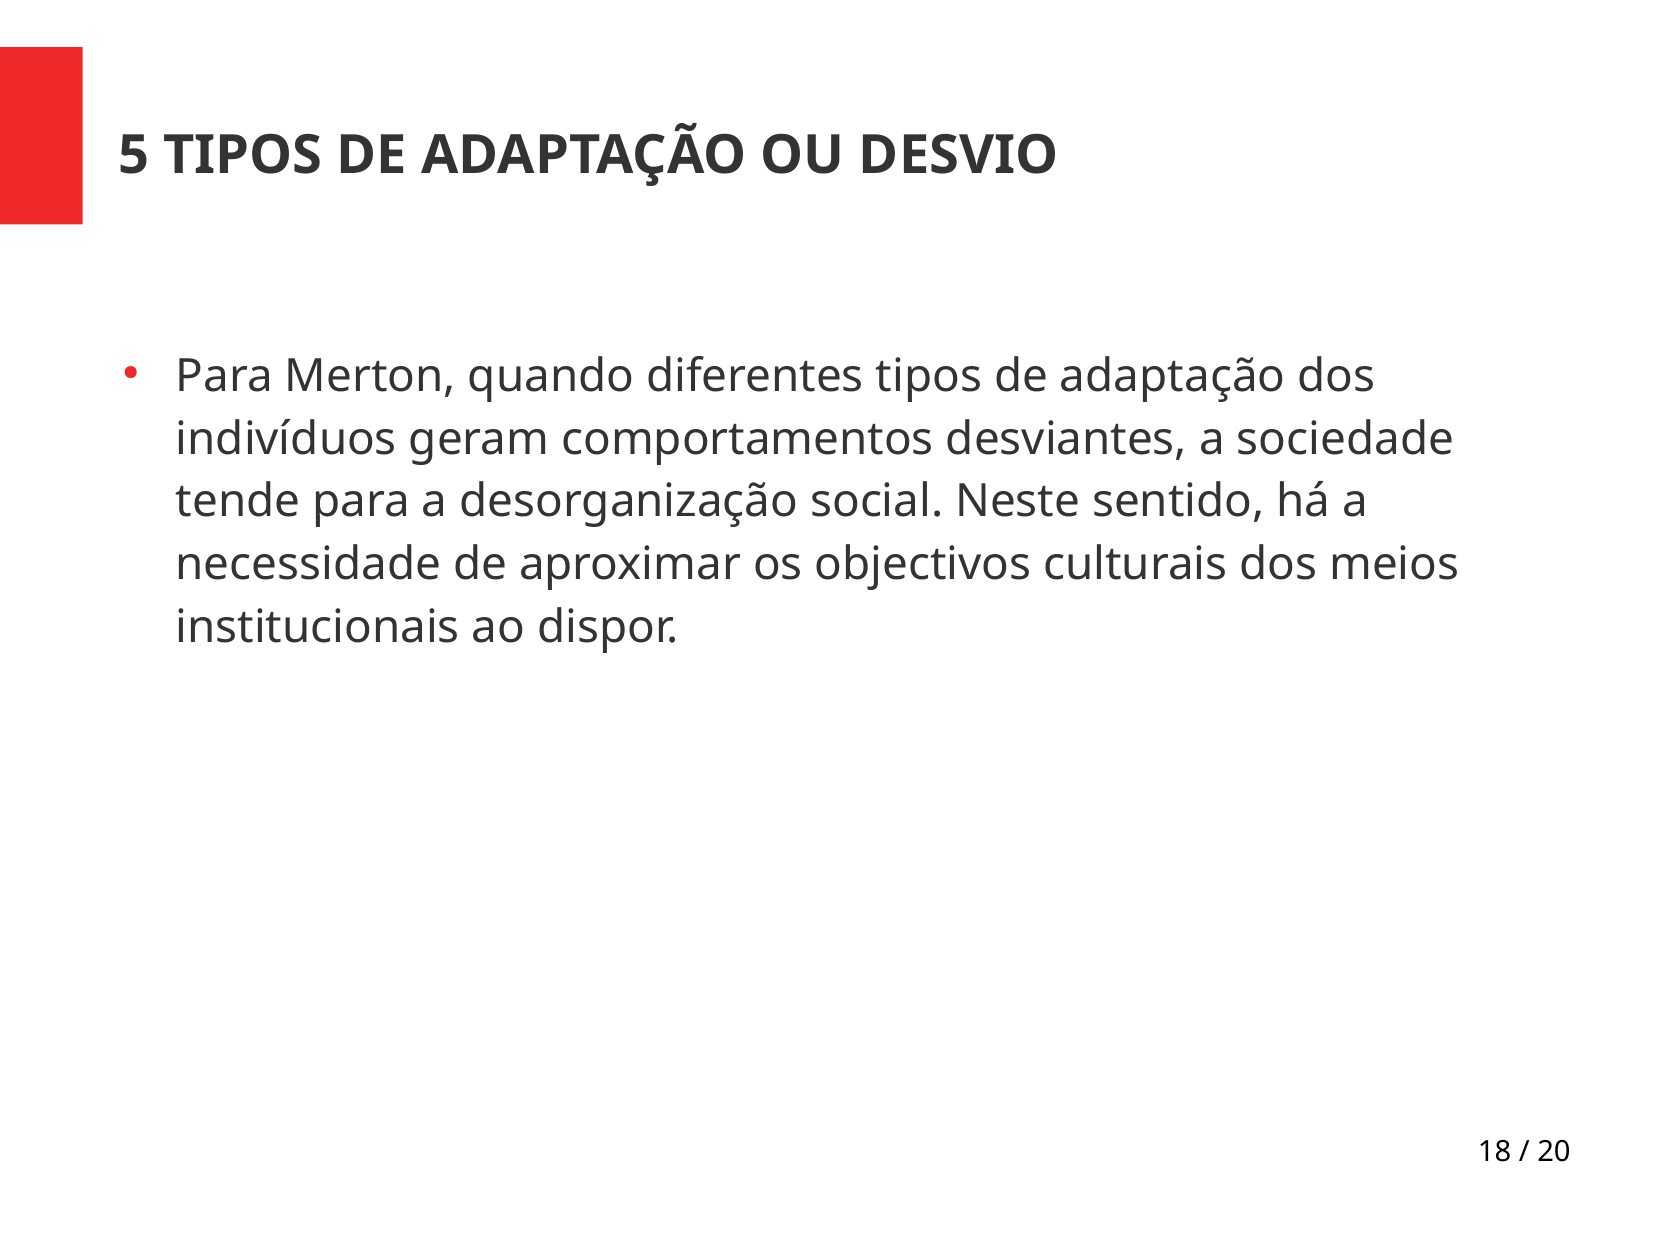

# 5 TIPOS DE ADAPTAÇÃO OU DESVIO
Para Merton, quando diferentes tipos de adaptação dos indivíduos geram comportamentos desviantes, a sociedade tende para a desorganização social. Neste sentido, há a necessidade de aproximar os objectivos culturais dos meios institucionais ao dispor.
18